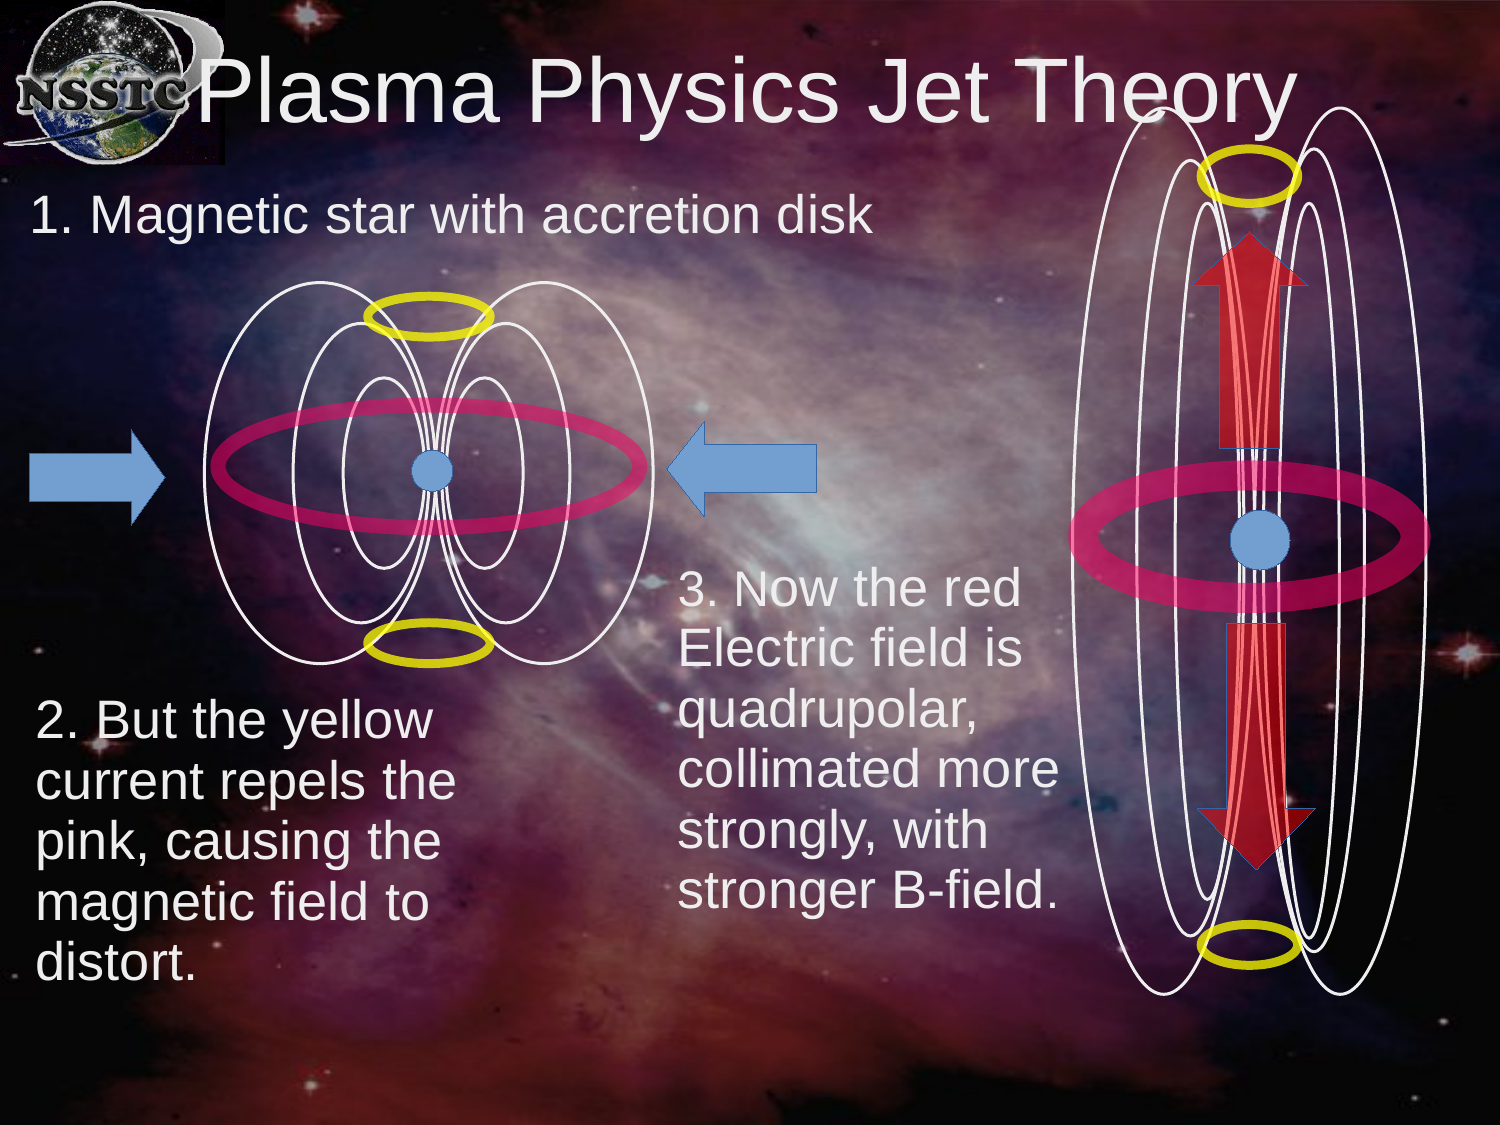

# Plasma Physics Jet Theory
1. Magnetic star with accretion disk
3. Now the red Electric field is quadrupolar, collimated more strongly, with stronger B-field.
2. But the yellow current repels the pink, causing the magnetic field to distort.